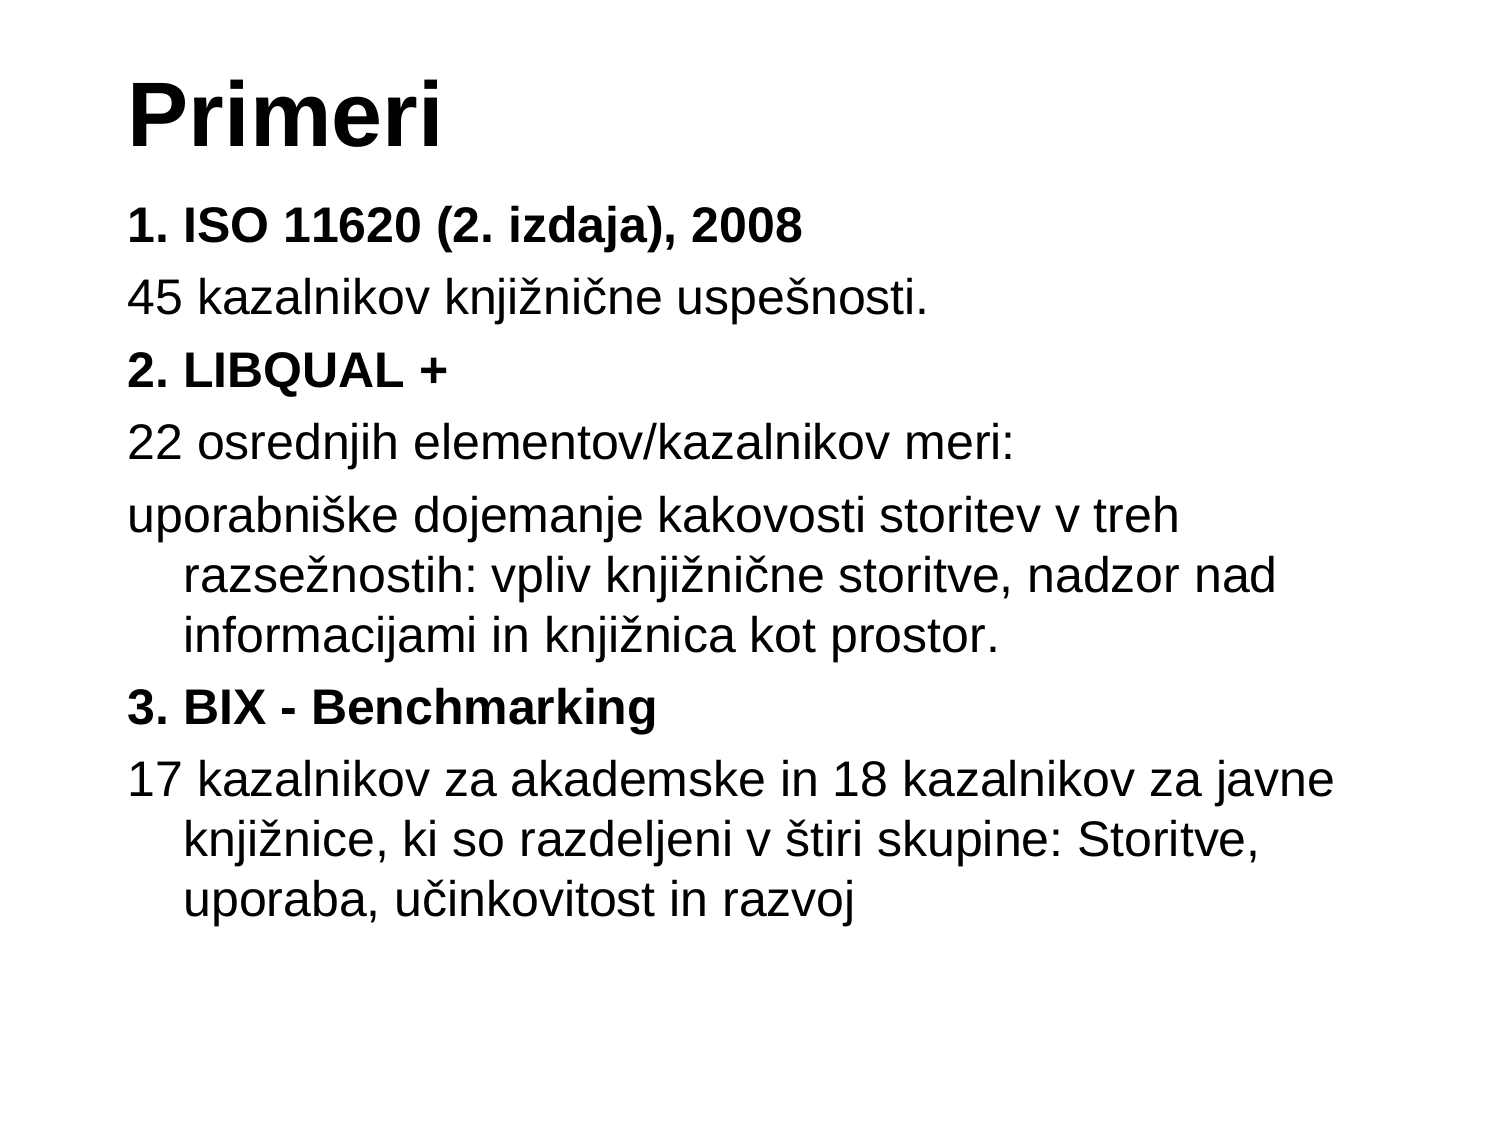

# Primeri
1. ISO 11620 (2. izdaja), 2008
45 kazalnikov knjižnične uspešnosti.
2. LIBQUAL +
22 osrednjih elementov/kazalnikov meri:
uporabniške dojemanje kakovosti storitev v treh razsežnostih: vpliv knjižnične storitve, nadzor nad informacijami in knjižnica kot prostor.
3. BIX - Benchmarking
17 kazalnikov za akademske in 18 kazalnikov za javne knjižnice, ki so razdeljeni v štiri skupine: Storitve, uporaba, učinkovitost in razvoj